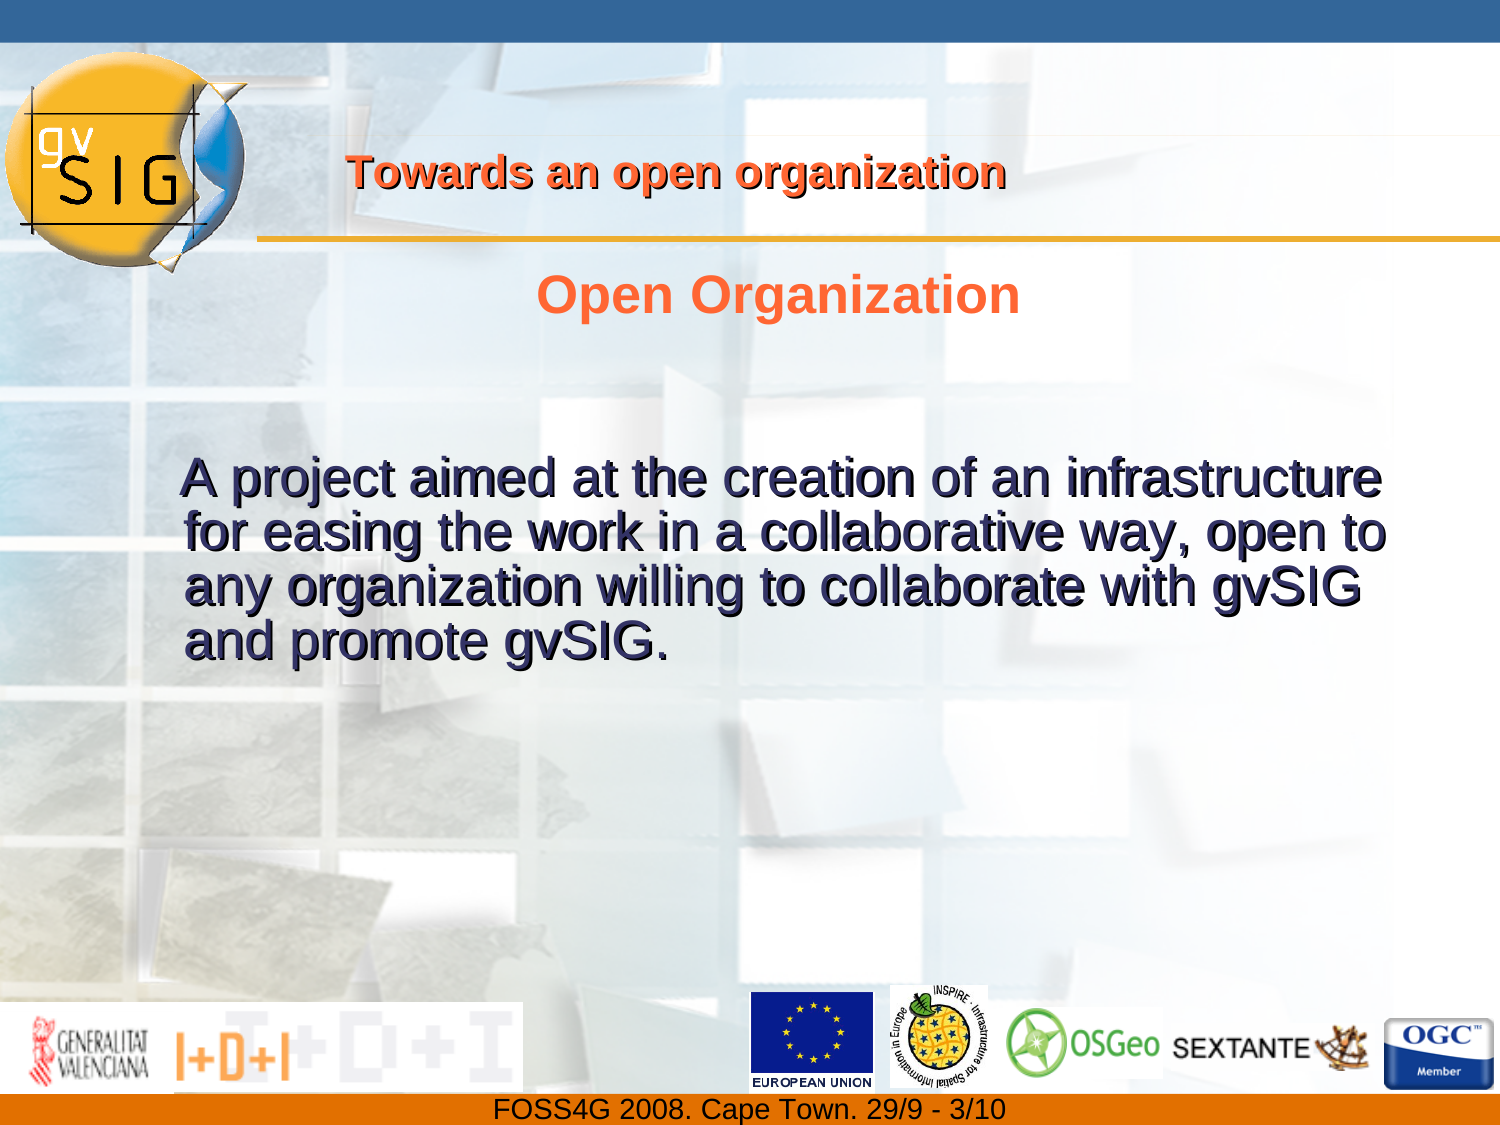

Towards an open organization
Open Organization
# A project aimed at the creation of an infrastructure for easing the work in a collaborative way, open to any organization willing to collaborate with gvSIG and promote gvSIG.